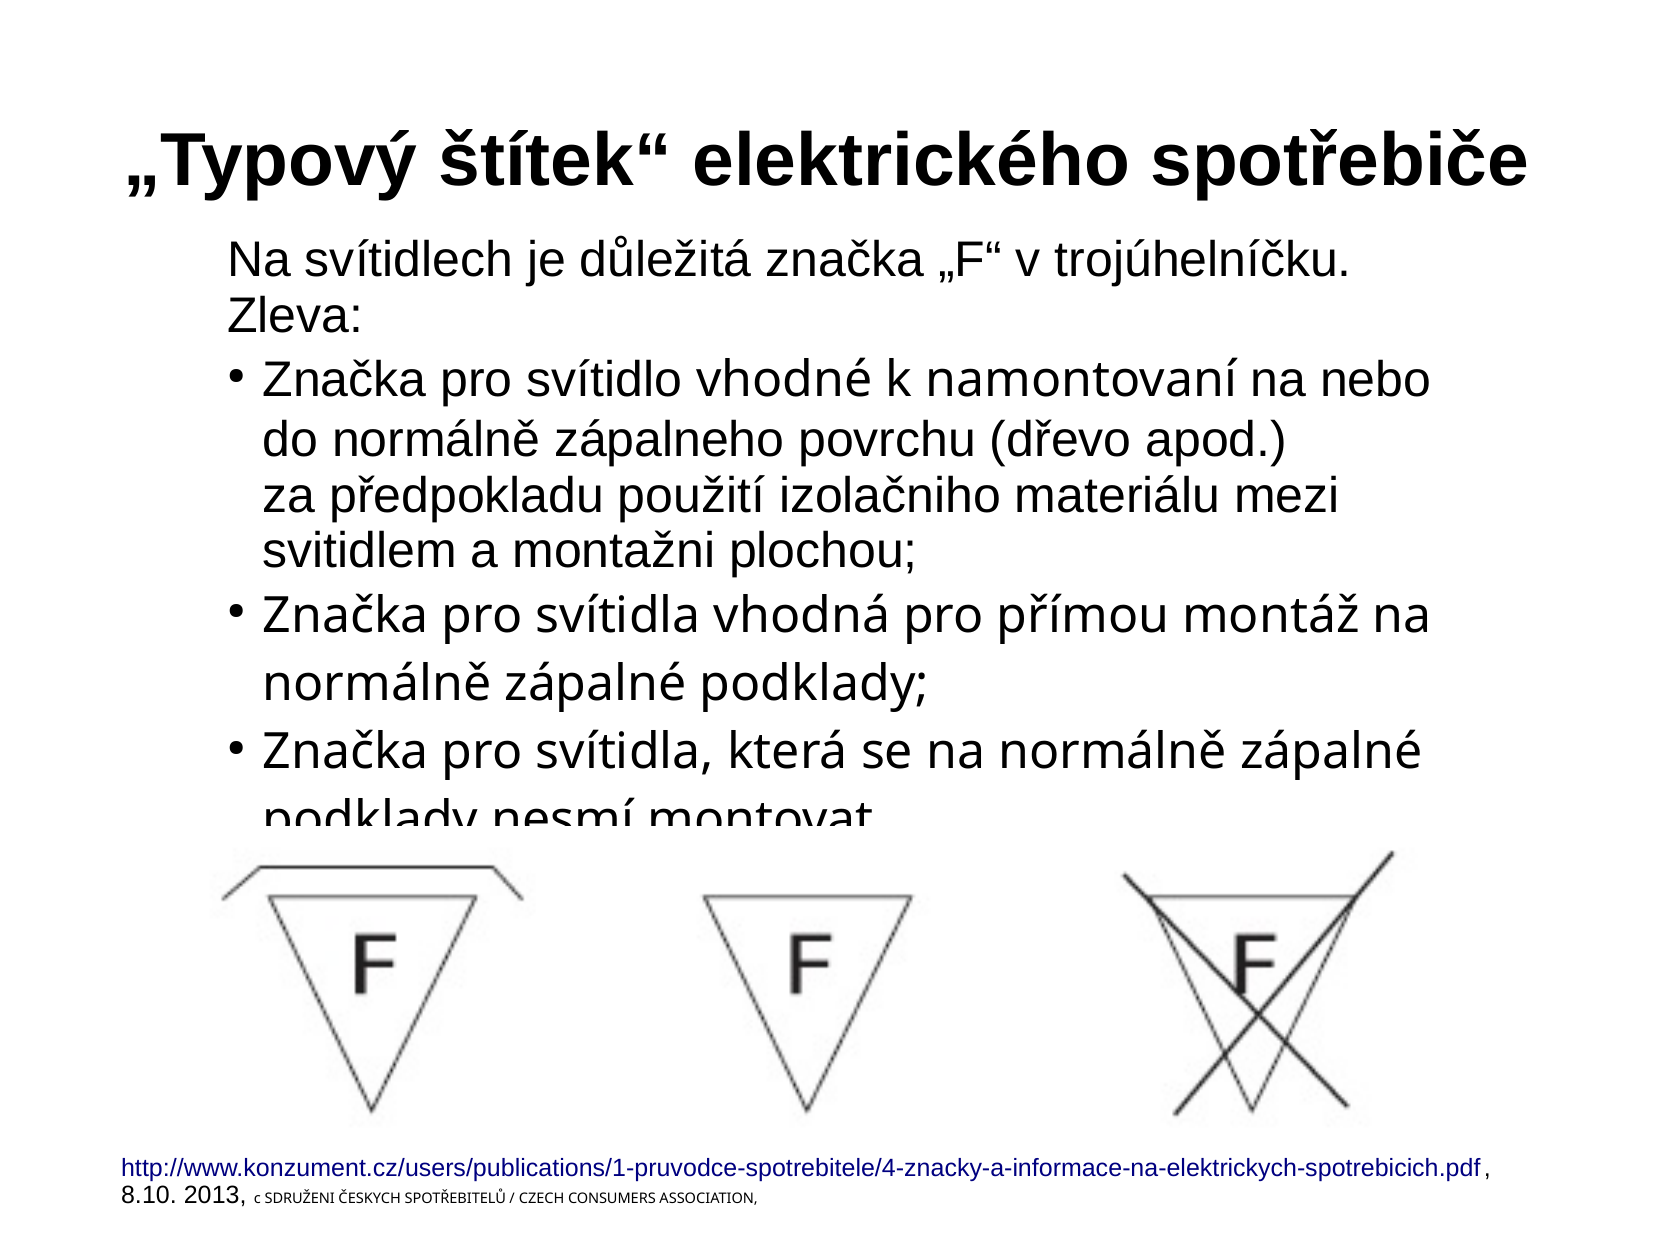

# „Typový štítek“ elektrického spotřebiče
Na svítidlech je důležitá značka „F“ v trojúhelníčku.
Zleva:
Značka pro svítidlo vhodné k namontovaní na nebo do normálně zápalneho povrchu (dřevo apod.) za předpokladu použití izolačniho materiálu mezi svitidlem a montažni plochou;
Značka pro svítidla vhodná pro přímou montáž na normálně zápalné podklady;
Značka pro svítidla, která se na normálně zápalné podklady nesmí montovat.
http://www.konzument.cz/users/publications/1-pruvodce-spotrebitele/4-znacky-a-informace-na-elektrickych-spotrebicich.pdf,
8.10. 2013, c SDRUŽENI ČESKYCH SPOTŘEBITELŮ / CZECH CONSUMERS ASSOCIATION,